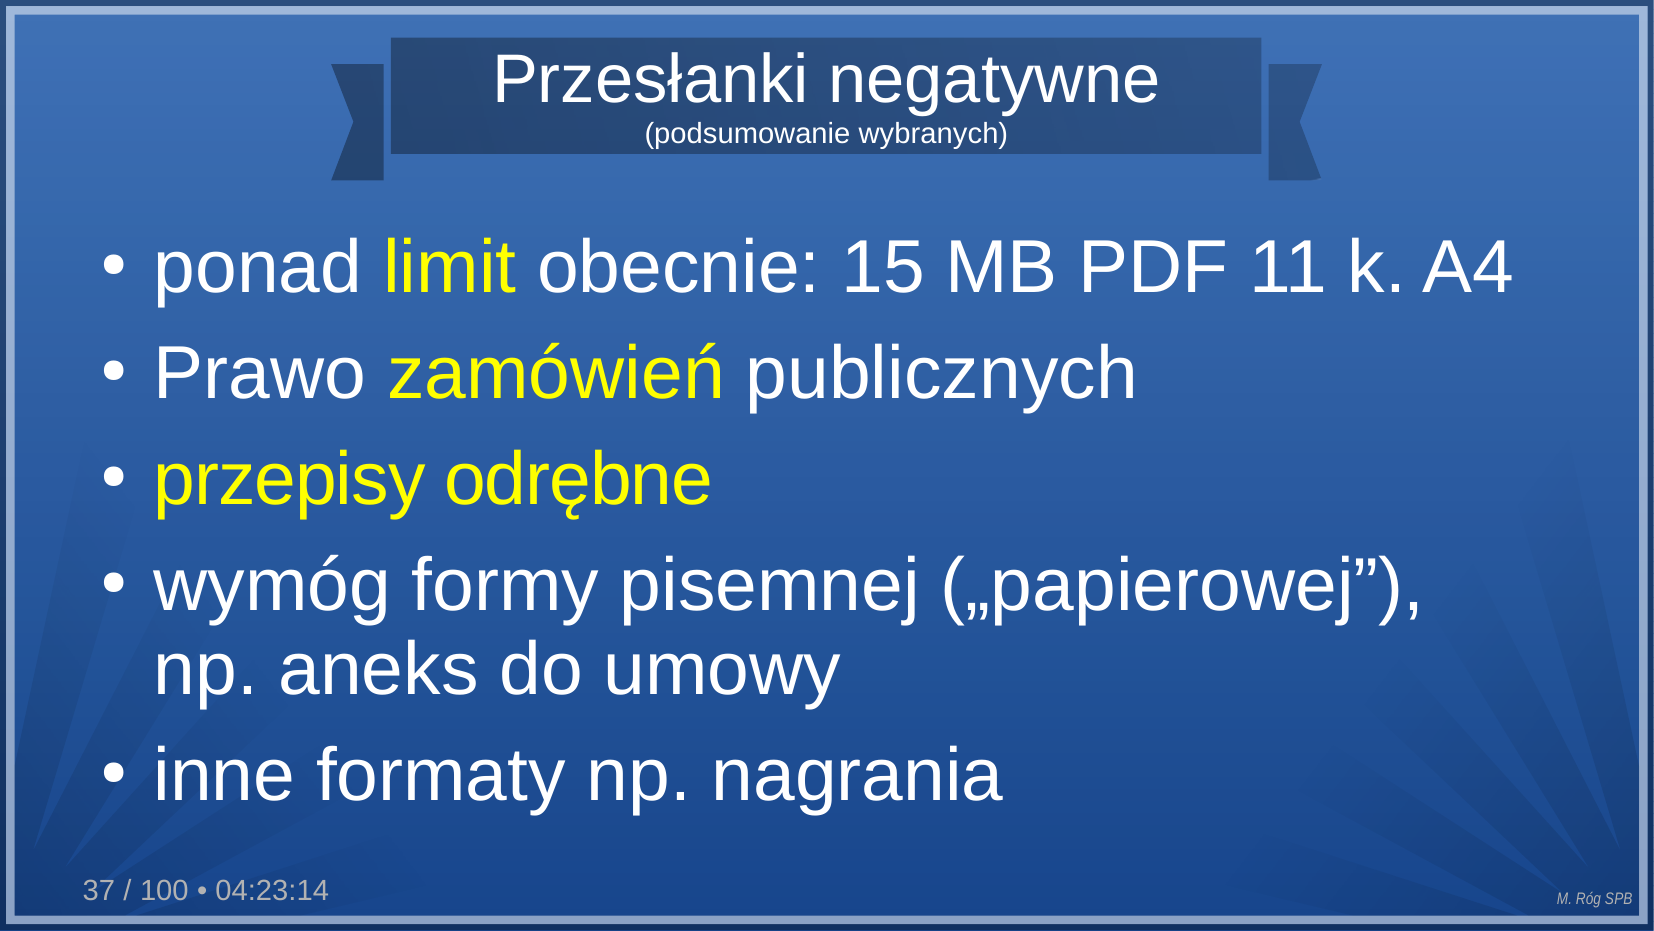

# Przesłanki negatywne (podsumowanie wybranych)
ponad limit obecnie: 15 MB PDF 11 k. A4
Prawo zamówień publicznych
przepisy odrębne
wymóg formy pisemnej („papierowej”), np. aneks do umowy
inne formaty np. nagrania